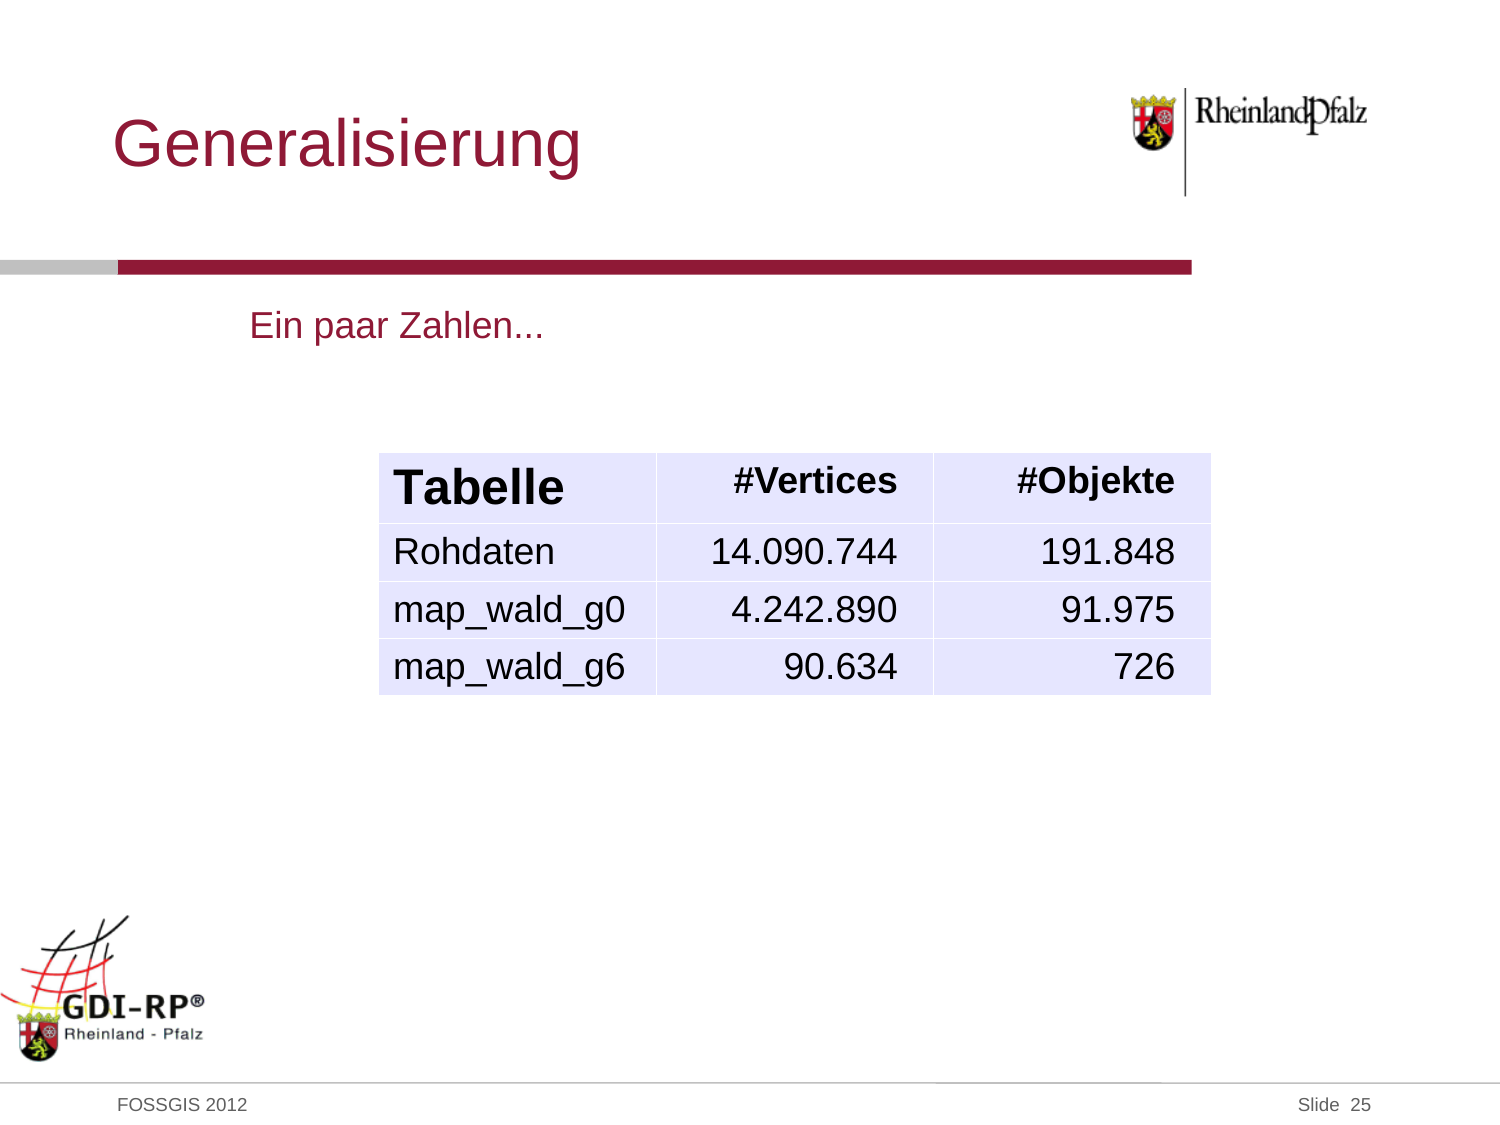

# Generalisierung
Ein paar Zahlen...
| Tabelle | #Vertices | #Objekte |
| --- | --- | --- |
| Rohdaten | 14.090.744 | 191.848 |
| map\_wald\_g0 | 4.242.890 | 91.975 |
| map\_wald\_g6 | 90.634 | 726 |